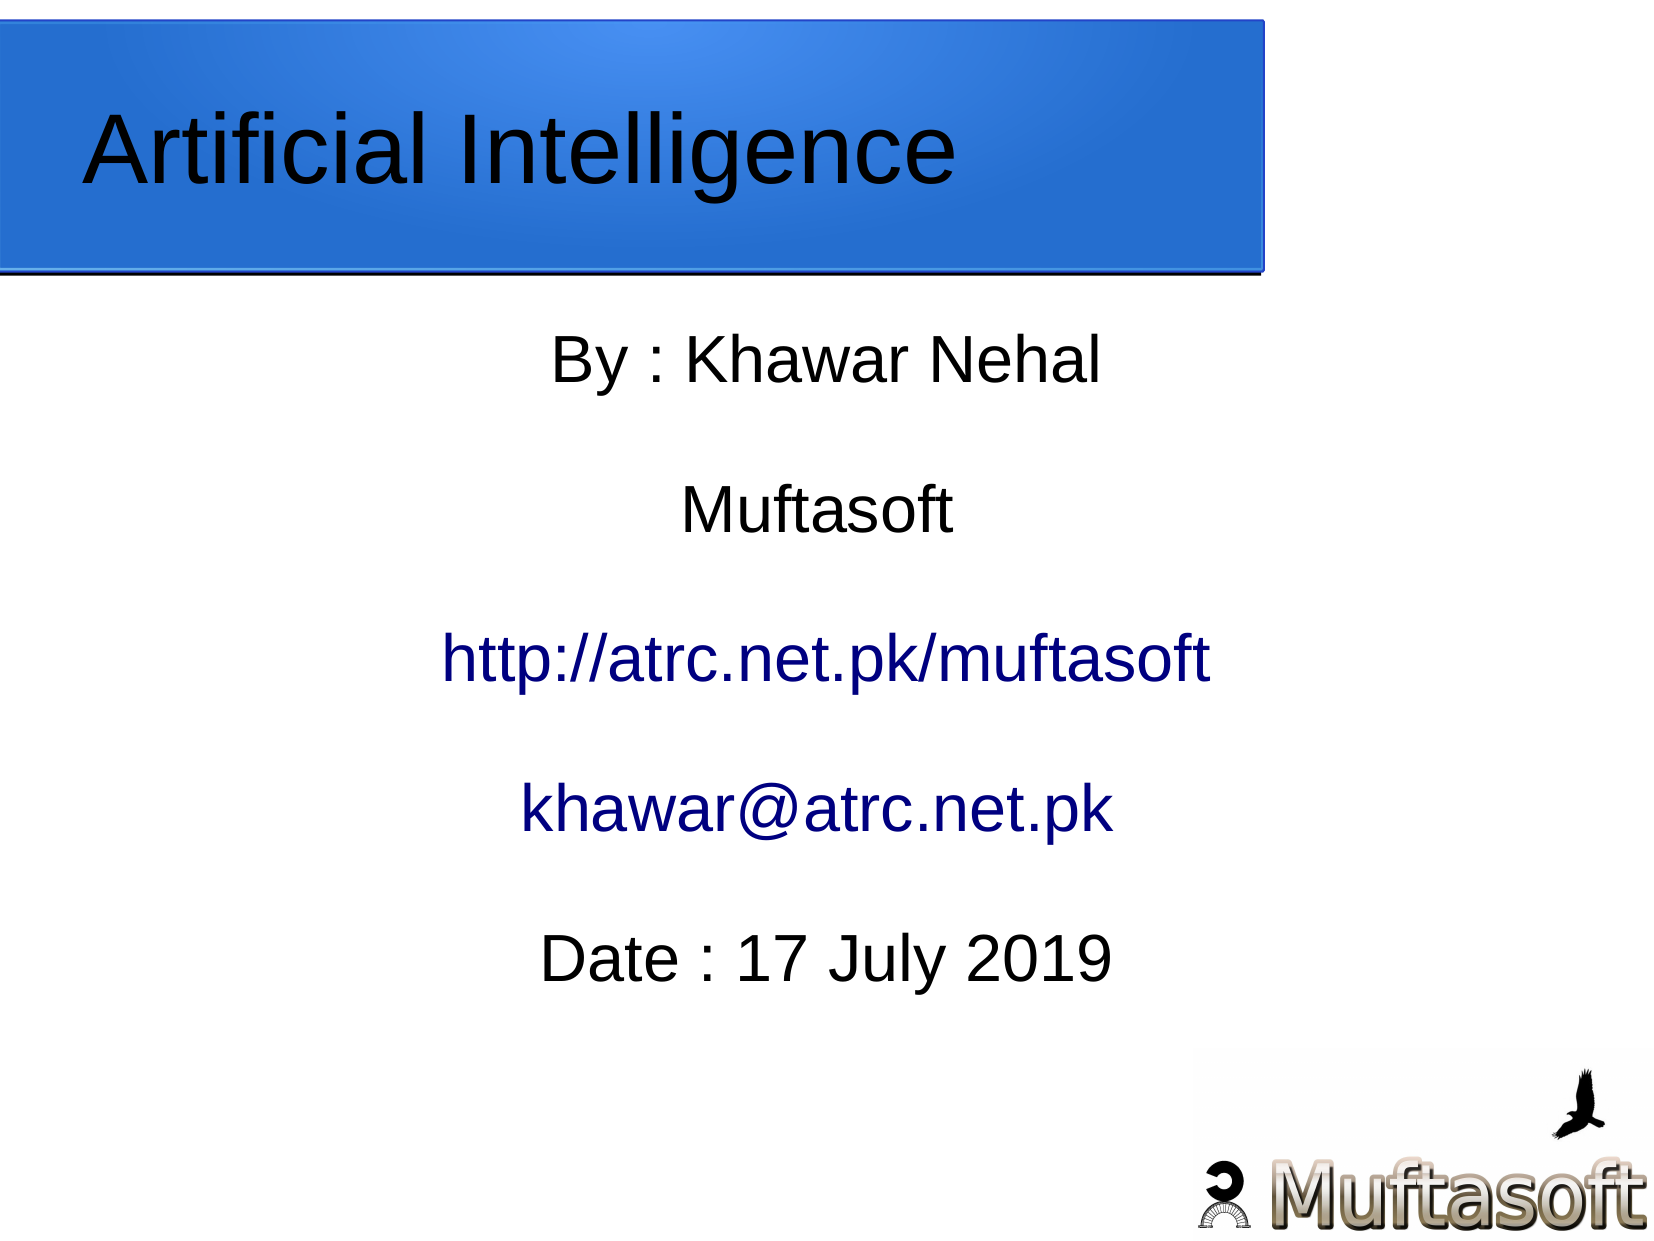

# Artificial Intelligence
By : Khawar Nehal
Muftasoft
http://atrc.net.pk/muftasoft
khawar@atrc.net.pk
Date : 17 July 2019